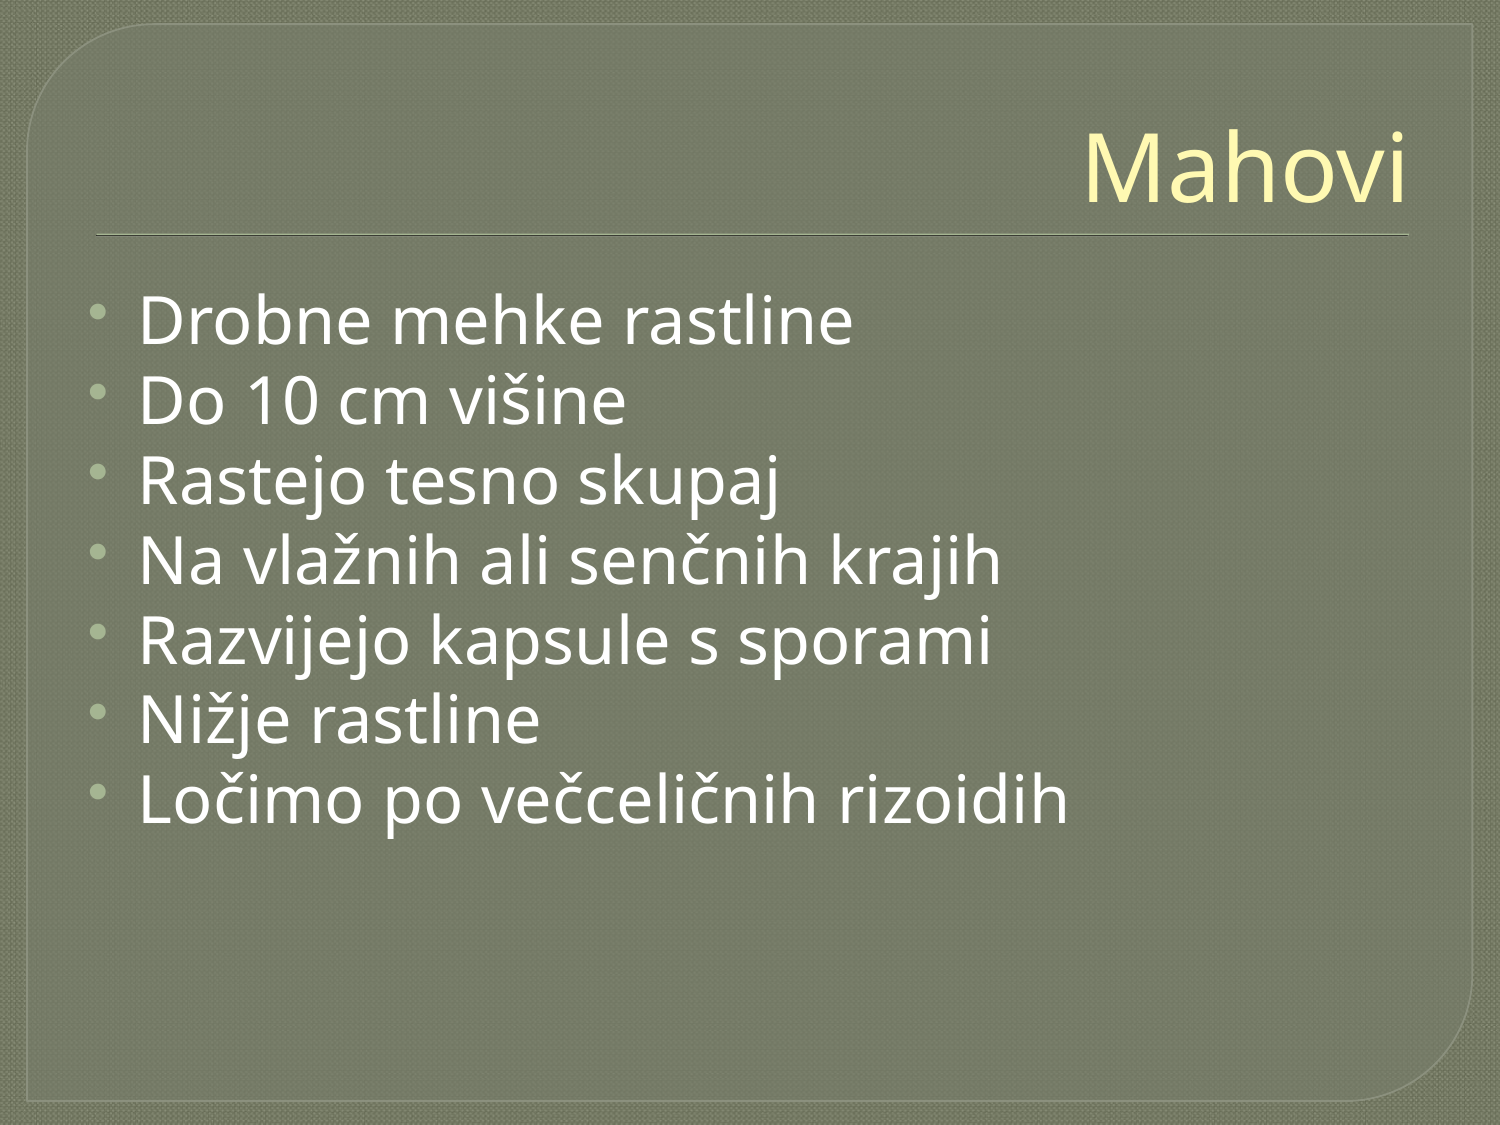

# Mahovi
Drobne mehke rastline
Do 10 cm višine
Rastejo tesno skupaj
Na vlažnih ali senčnih krajih
Razvijejo kapsule s sporami
Nižje rastline
Ločimo po večceličnih rizoidih